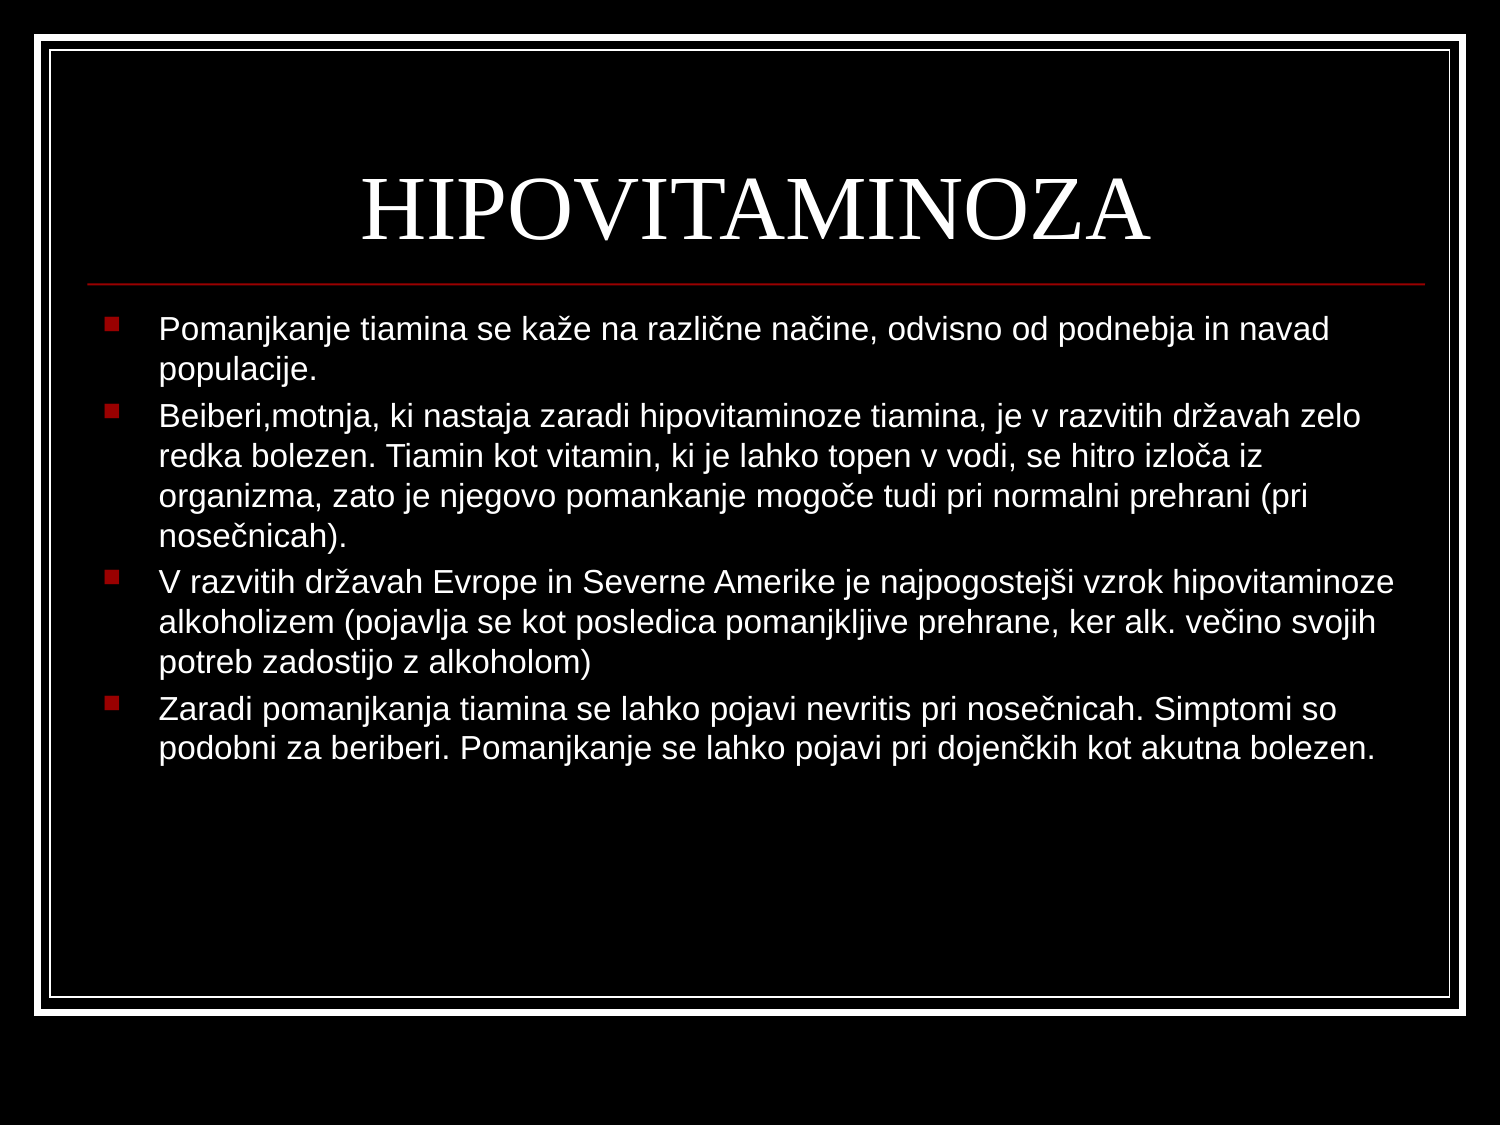

# HIPOVITAMINOZA
Pomanjkanje tiamina se kaže na različne načine, odvisno od podnebja in navad populacije.
Beiberi,motnja, ki nastaja zaradi hipovitaminoze tiamina, je v razvitih državah zelo redka bolezen. Tiamin kot vitamin, ki je lahko topen v vodi, se hitro izloča iz organizma, zato je njegovo pomankanje mogoče tudi pri normalni prehrani (pri nosečnicah).
V razvitih državah Evrope in Severne Amerike je najpogostejši vzrok hipovitaminoze alkoholizem (pojavlja se kot posledica pomanjkljive prehrane, ker alk. večino svojih potreb zadostijo z alkoholom)
Zaradi pomanjkanja tiamina se lahko pojavi nevritis pri nosečnicah. Simptomi so podobni za beriberi. Pomanjkanje se lahko pojavi pri dojenčkih kot akutna bolezen.